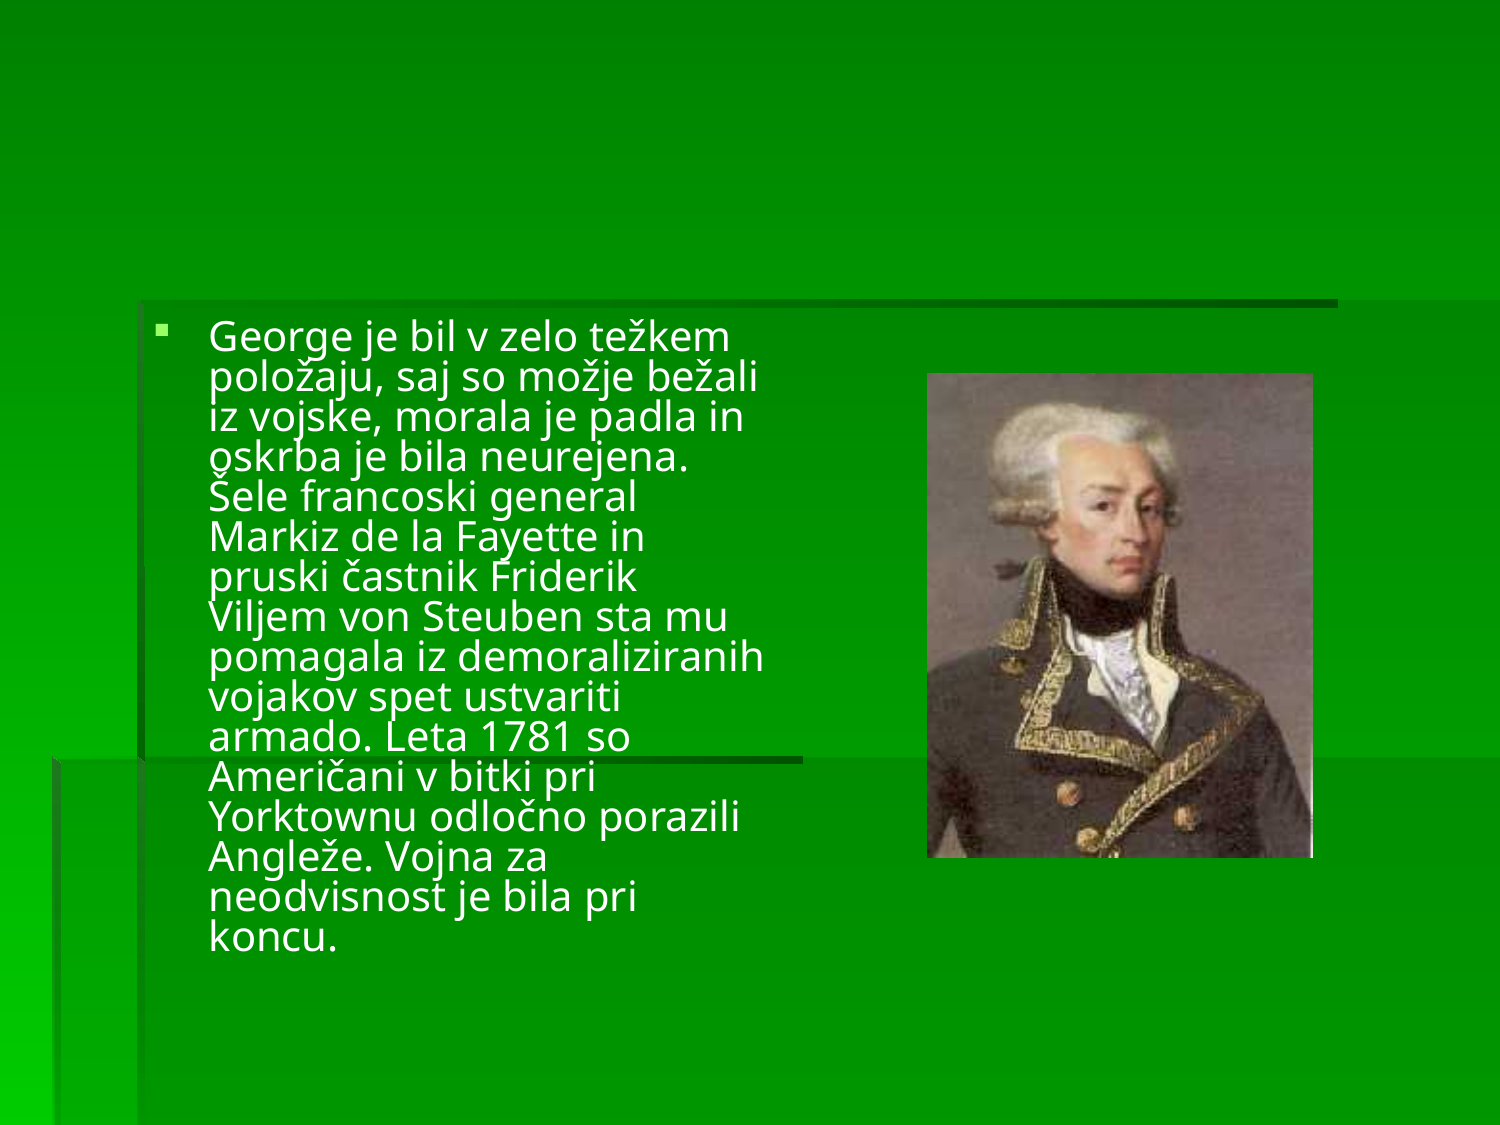

# George je bil v zelo težkem položaju, saj so možje bežali iz vojske, morala je padla in oskrba je bila neurejena. Šele francoski general Markiz de la Fayette in pruski častnik Friderik Viljem von Steuben sta mu pomagala iz demoraliziranih vojakov spet ustvariti armado. Leta 1781 so Američani v bitki pri Yorktownu odločno porazili Angleže. Vojna za neodvisnost je bila pri koncu.